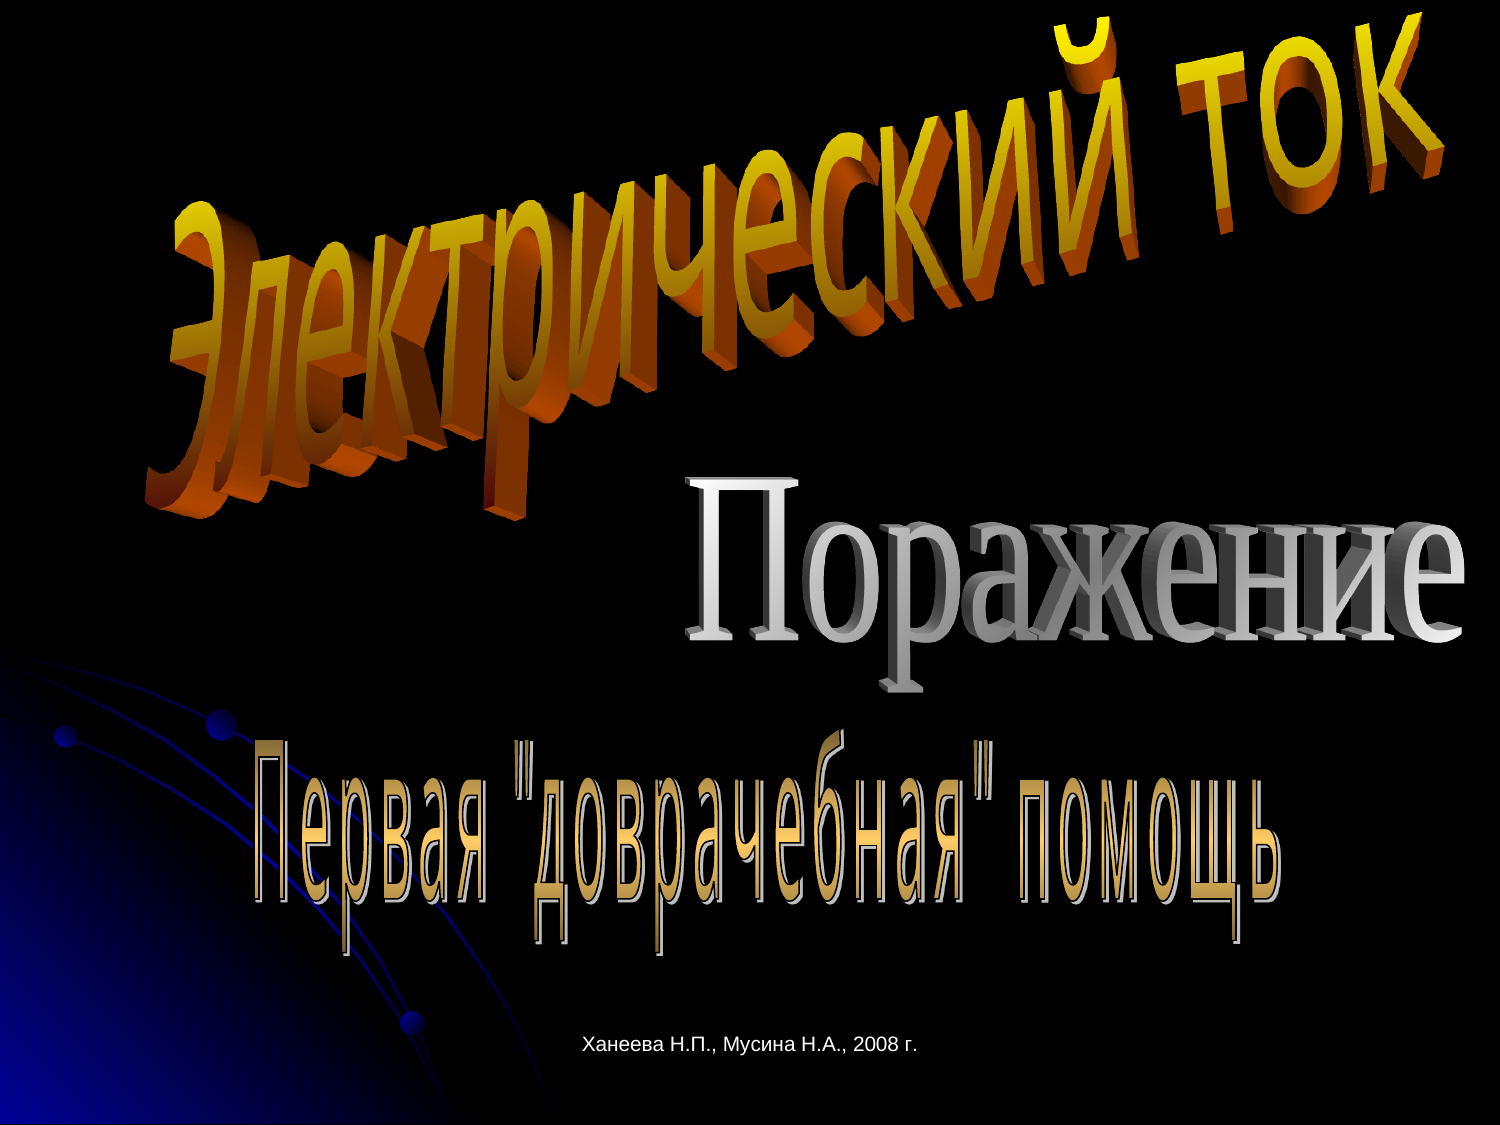

Электрический ток
Поражение
Первая "доврачебная" помощь
Ханеева Н.П., Мусина Н.А., 2008 г.